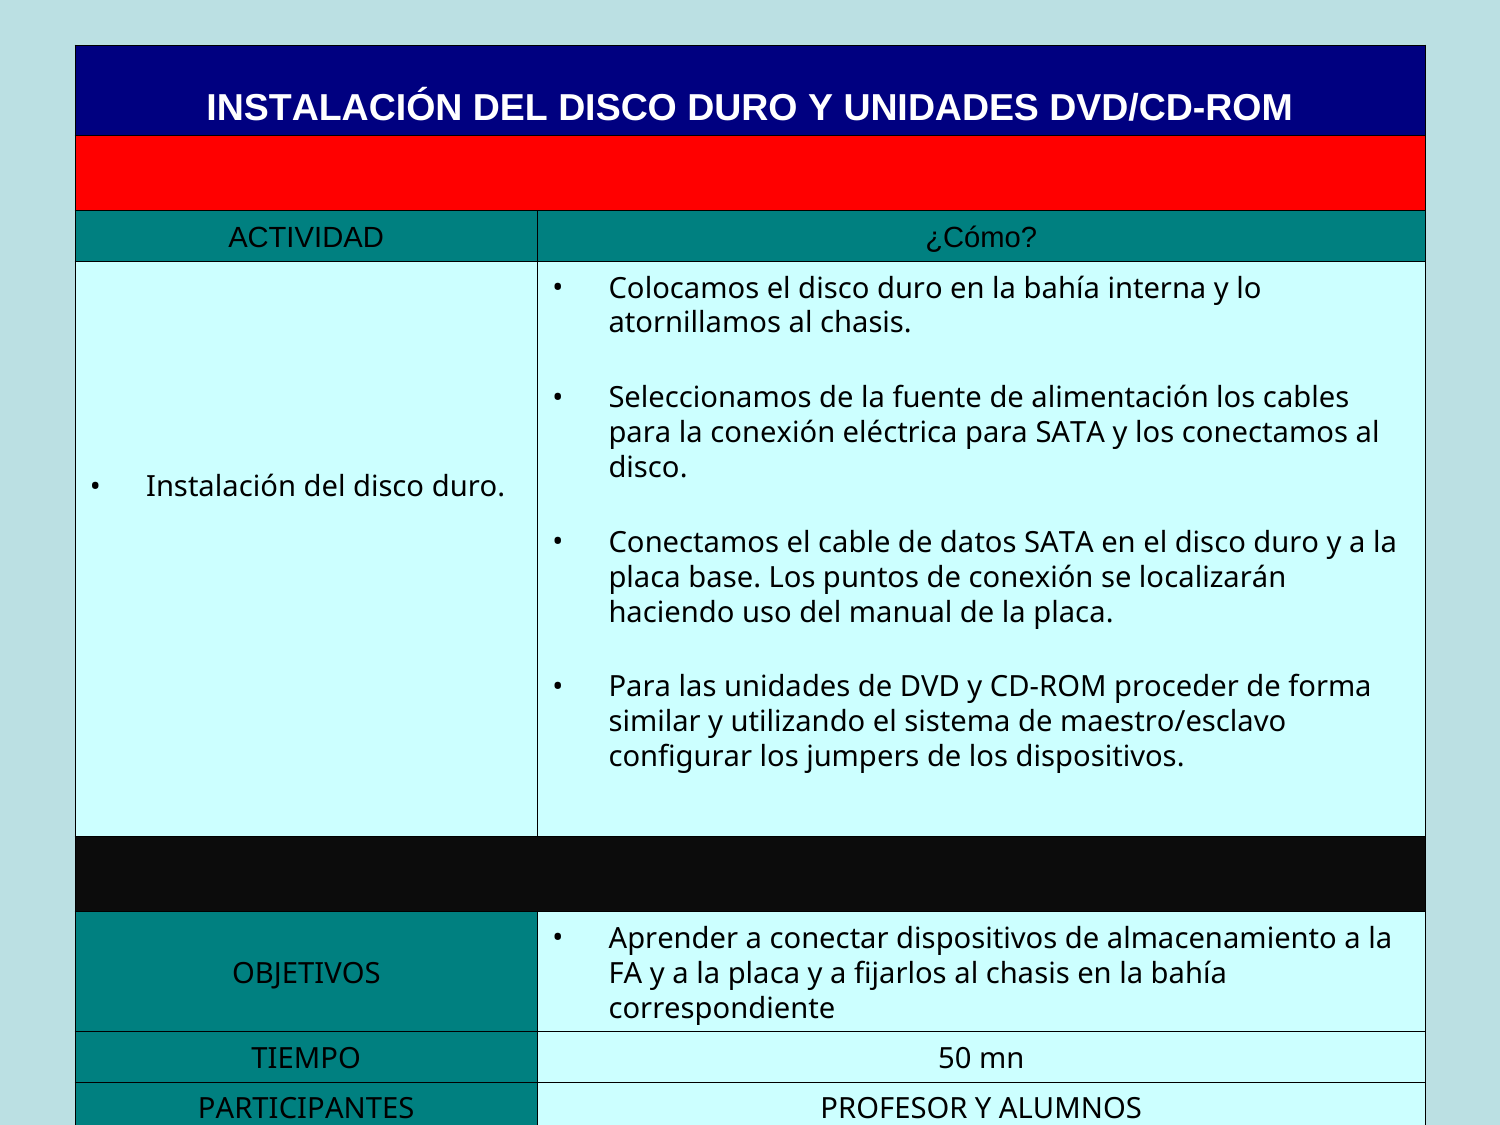

| INSTALACIÓN DEL DISCO DURO Y UNIDADES DVD/CD-ROM | |
| --- | --- |
| | |
| ACTIVIDAD | ¿Cómo? |
| Instalación del disco duro. | Colocamos el disco duro en la bahía interna y lo atornillamos al chasis. Seleccionamos de la fuente de alimentación los cables para la conexión eléctrica para SATA y los conectamos al disco. Conectamos el cable de datos SATA en el disco duro y a la placa base. Los puntos de conexión se localizarán haciendo uso del manual de la placa. Para las unidades de DVD y CD-ROM proceder de forma similar y utilizando el sistema de maestro/esclavo configurar los jumpers de los dispositivos. |
| | |
| OBJETIVOS | Aprender a conectar dispositivos de almacenamiento a la FA y a la placa y a fijarlos al chasis en la bahía correspondiente |
| TIEMPO | 50 mn |
| PARTICIPANTES | PROFESOR Y ALUMNOS |
| RECURSOS | Disco duro, unidad DVD, unidad CD-ROM. |